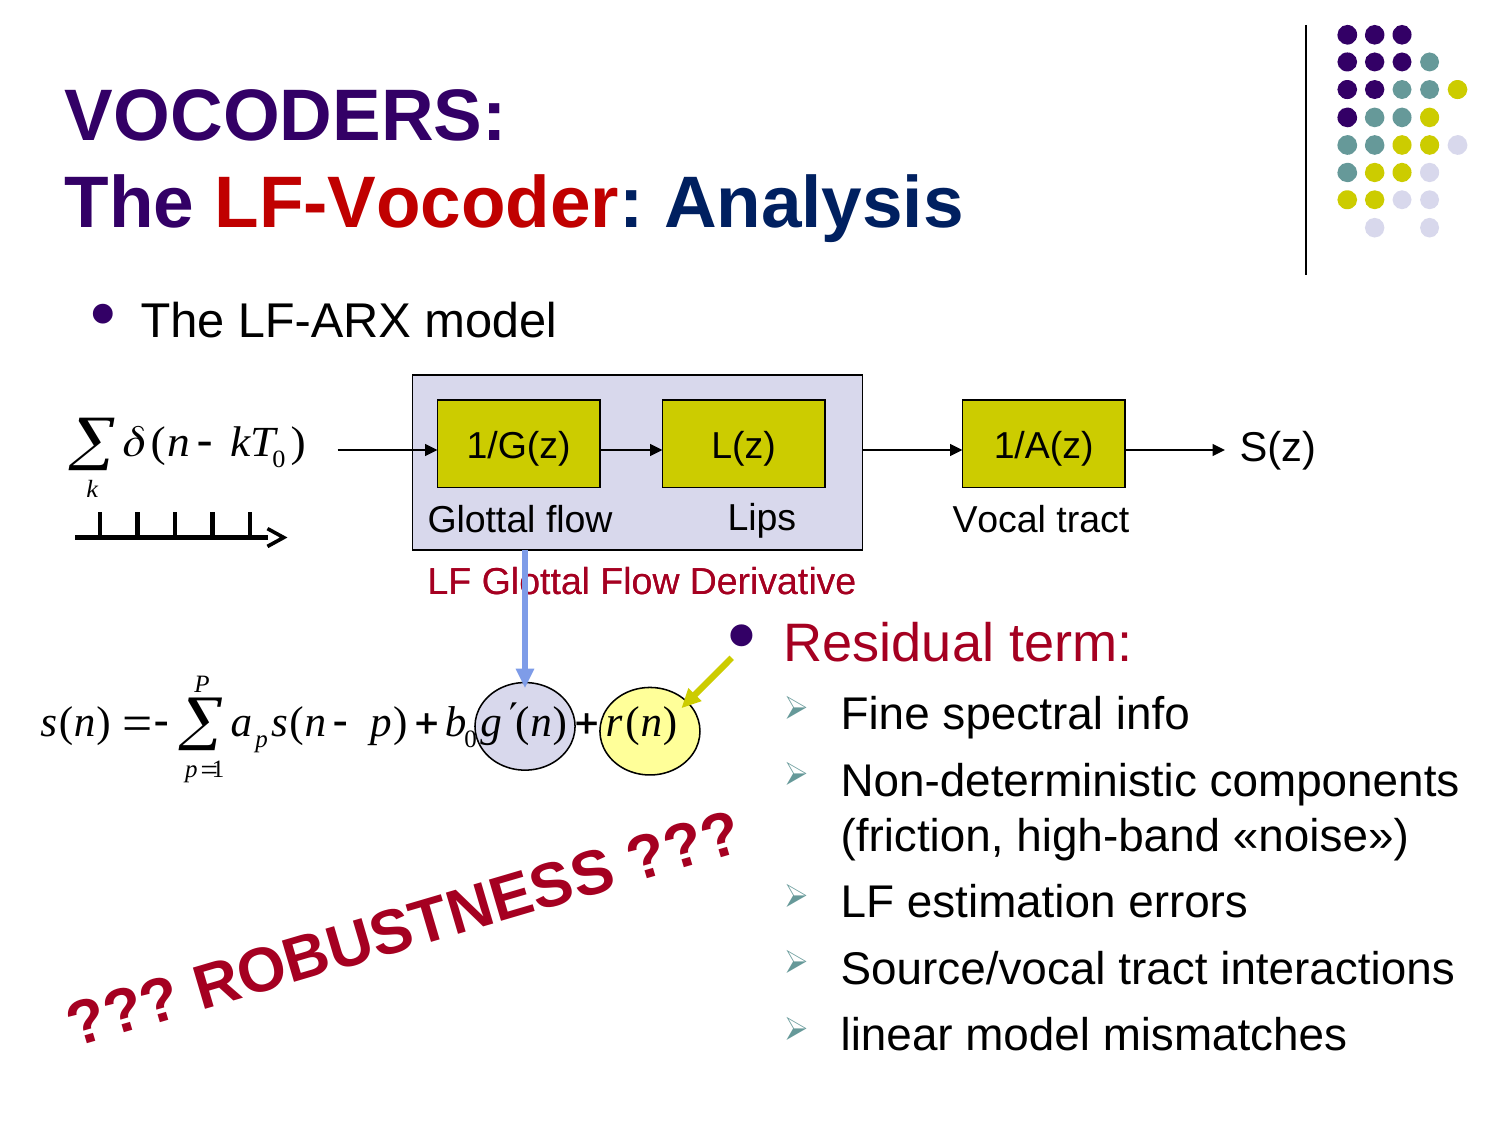

VOCODERS:
The LF-Vocoder: Analysis
# The LF-ARX model
1/G(z)
L(z)
1/A(z)
S(z)
Lips
Glottal flow
Vocal tract
LF Glottal Flow Derivative
LF Glottal Flow Derivative
Residual term:
Fine spectral info
Non-deterministic components (friction, high-band «noise»)
LF estimation errors
Source/vocal tract interactions
linear model mismatches
??? ROBUSTNESS ???